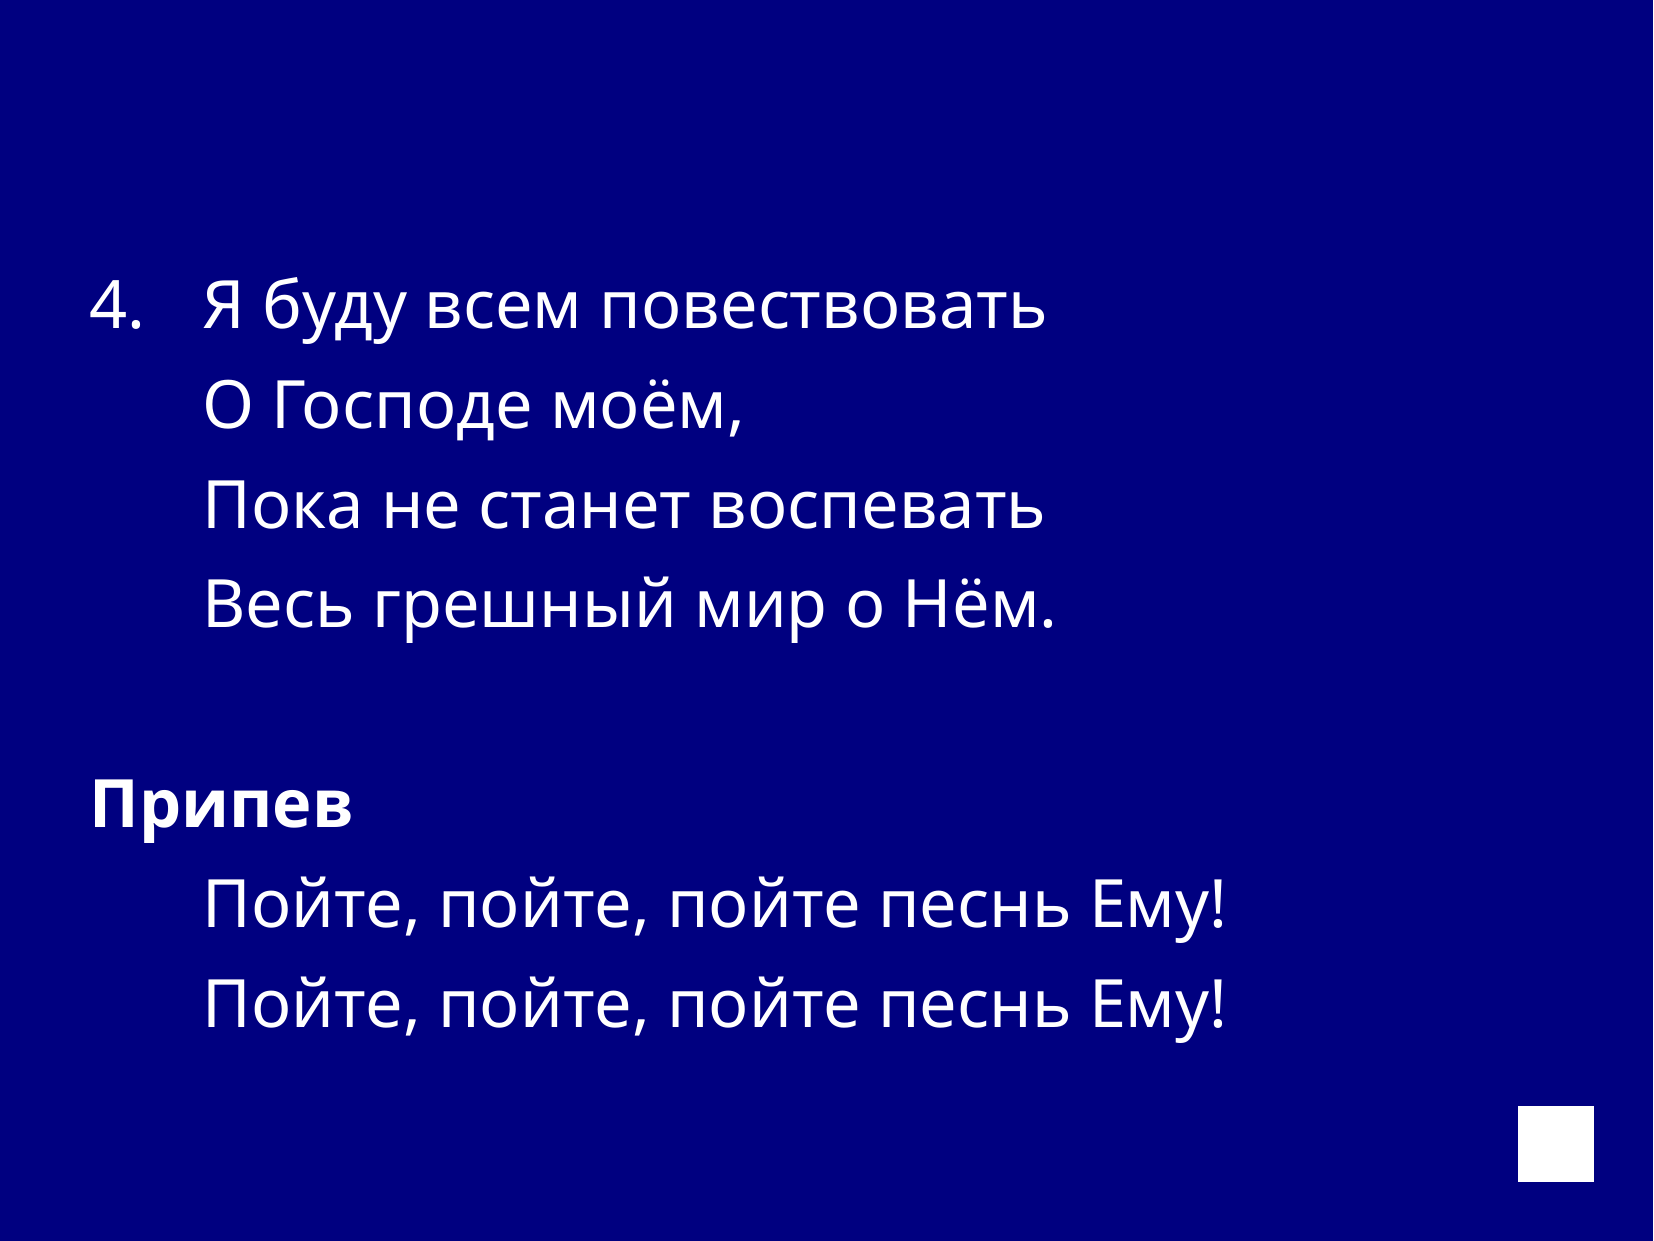

4.	Я буду всем повествовать
	О Господе моём,
	Пока не станет воспевать
	Весь грешный мир о Нём.
Припев
	Пойте, пойте, пойте песнь Ему!
	Пойте, пойте, пойте песнь Ему!